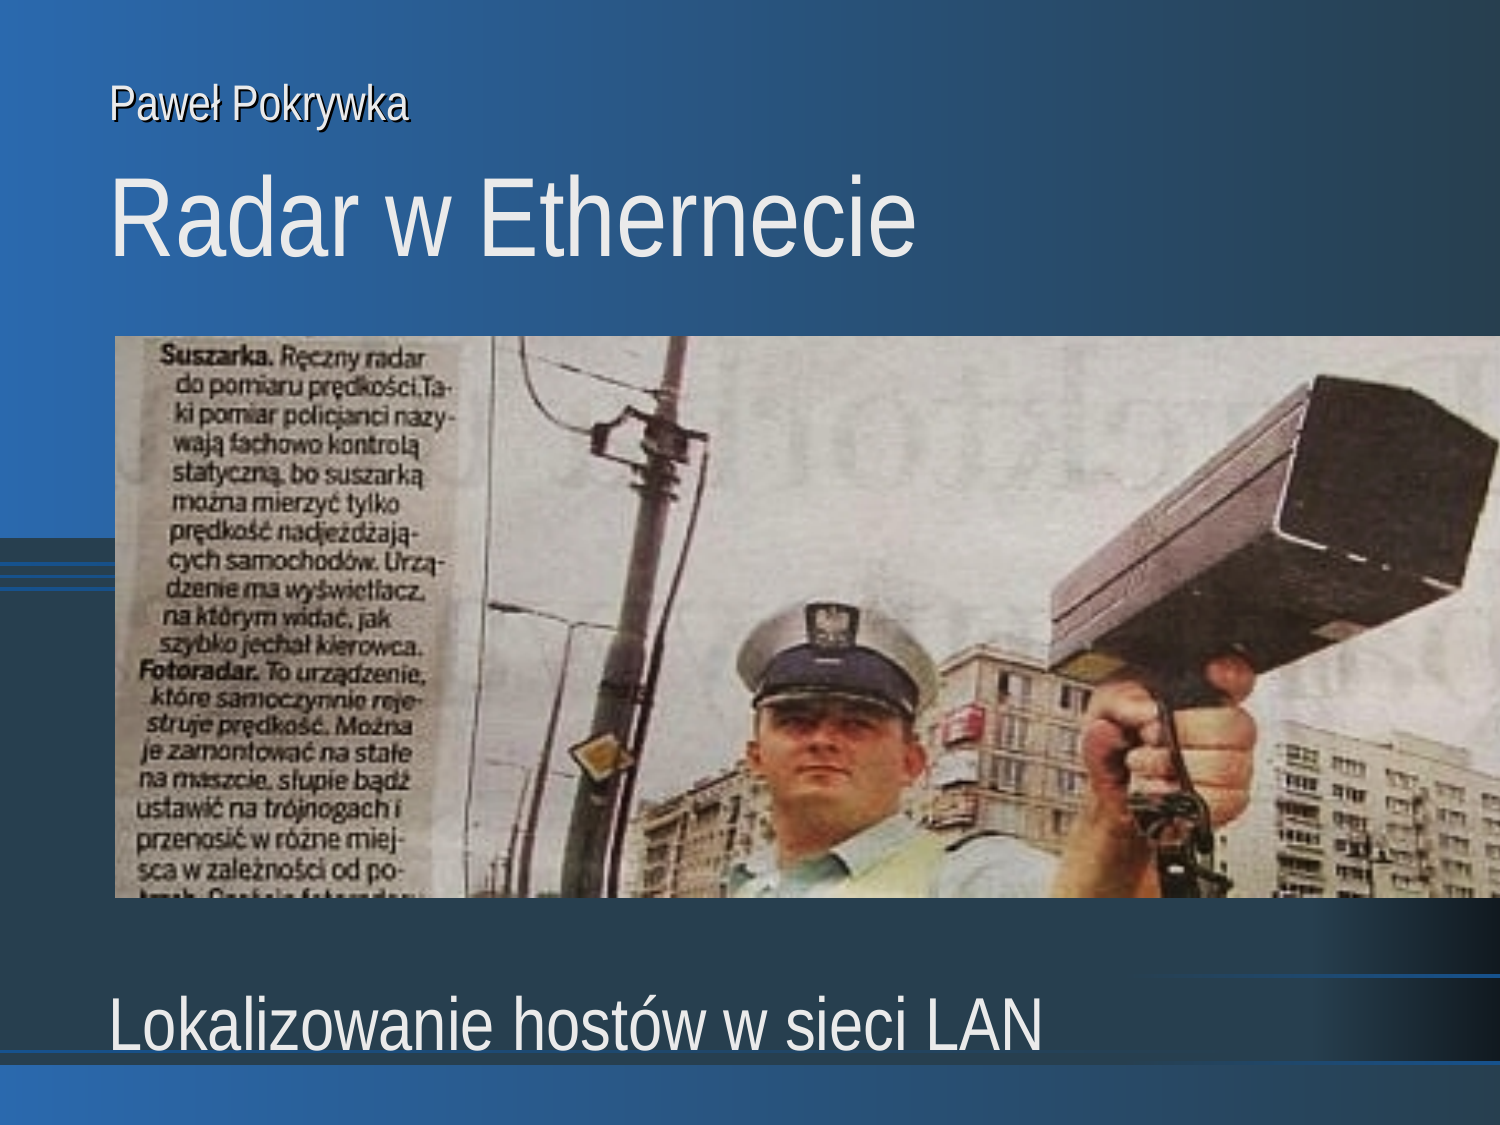

Paweł Pokrywka
Radar w Ethernecie
Lokalizowanie hostów w sieci LAN